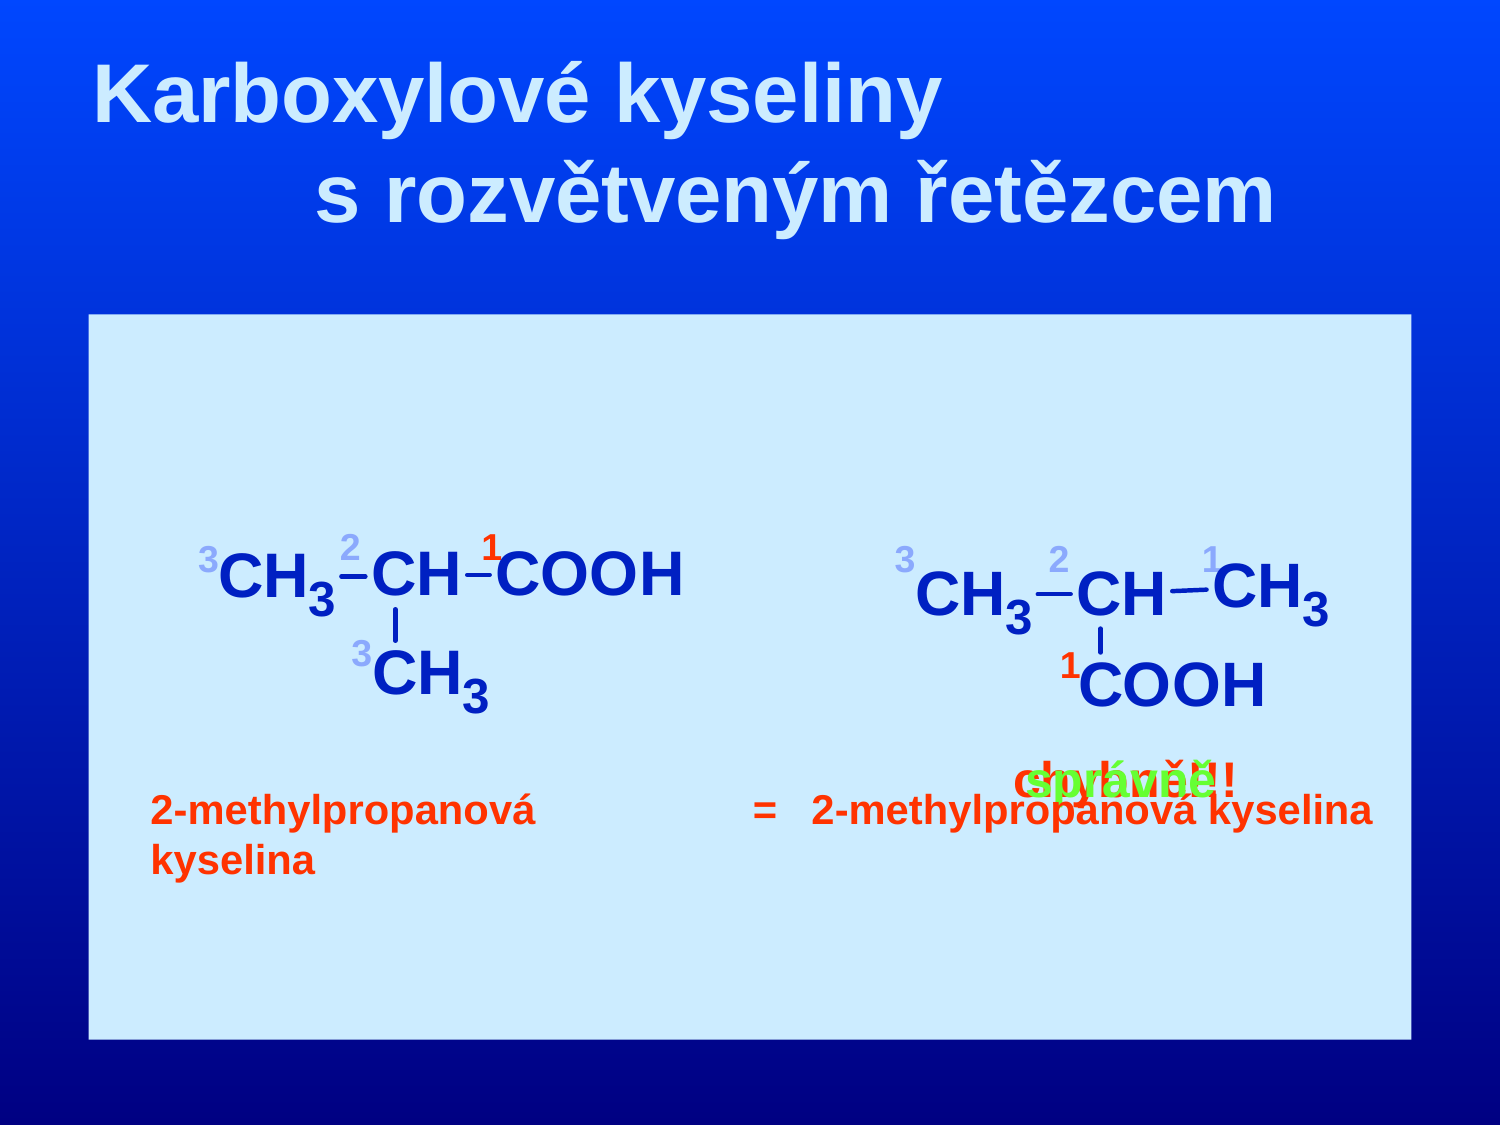

# Karboxylové kyseliny s rozvětveným řetězcem
2
1
3
3
2
1
3
1
chybně!!!
správně
2-methylpropanová kyselina
=
2-methylpropanová kyselina